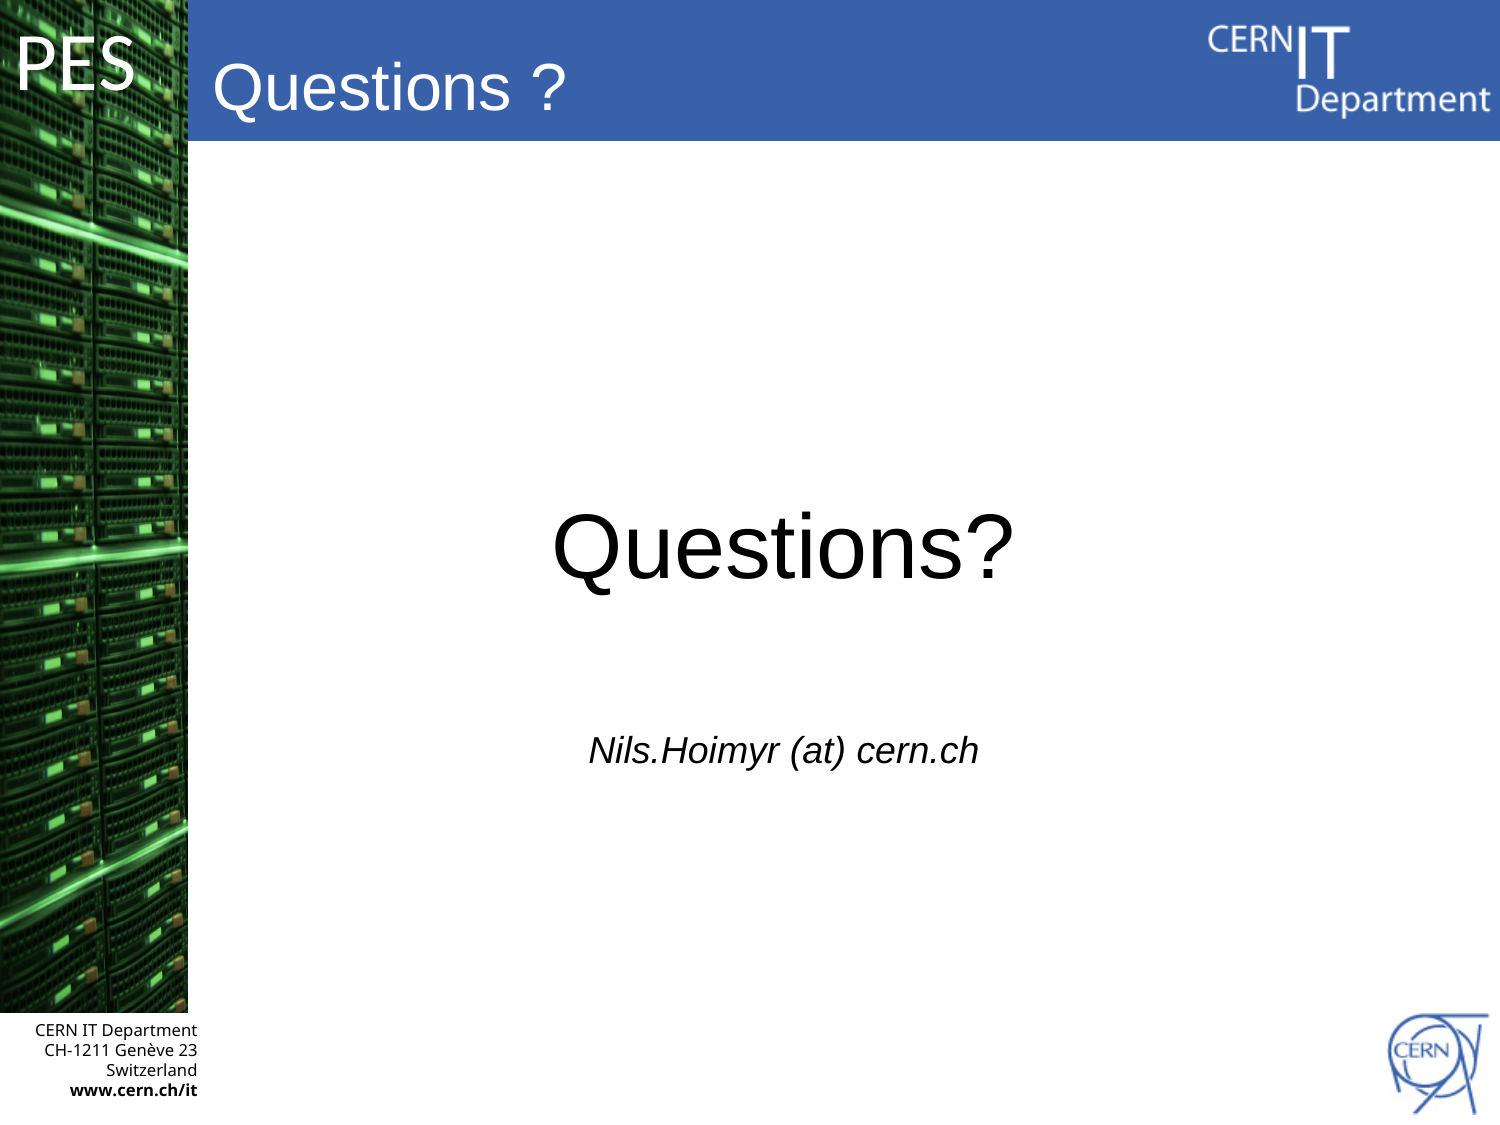

# Questions ?
Questions?
Nils.Hoimyr (at) cern.ch